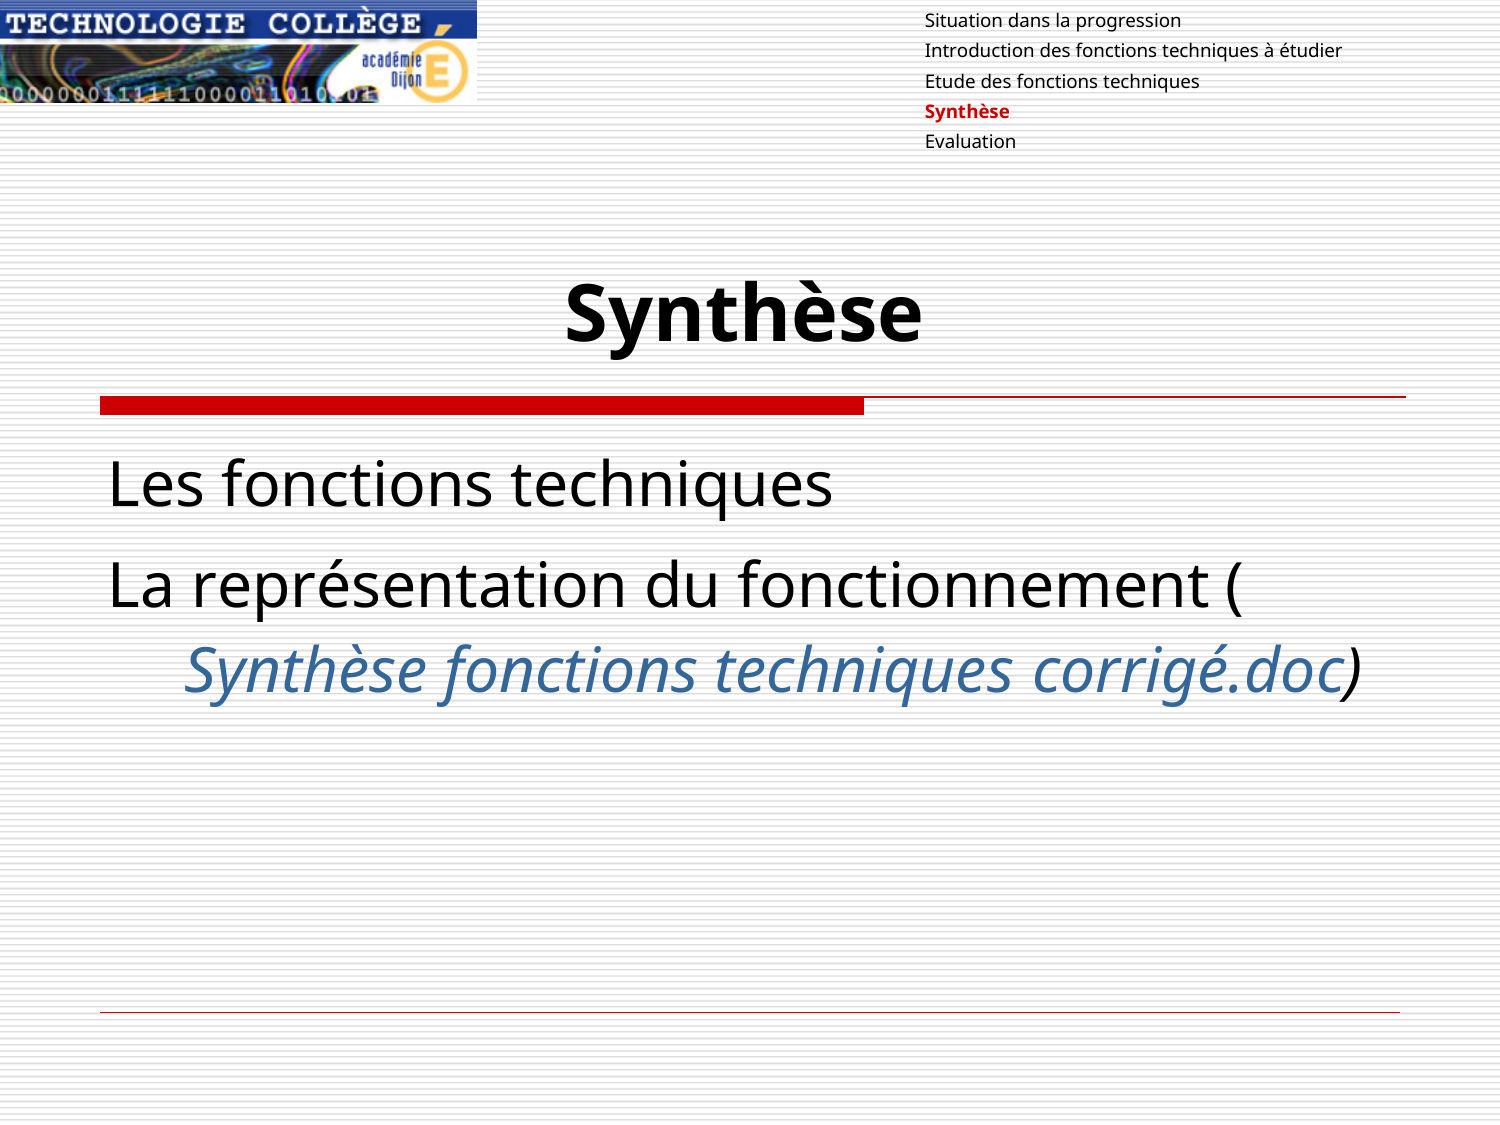

Situation dans la progression
Introduction des fonctions techniques à étudier
Etude des fonctions techniques
Synthèse
Evaluation
# Synthèse
Les fonctions techniques
La représentation du fonctionnement (Synthèse fonctions techniques corrigé.doc)